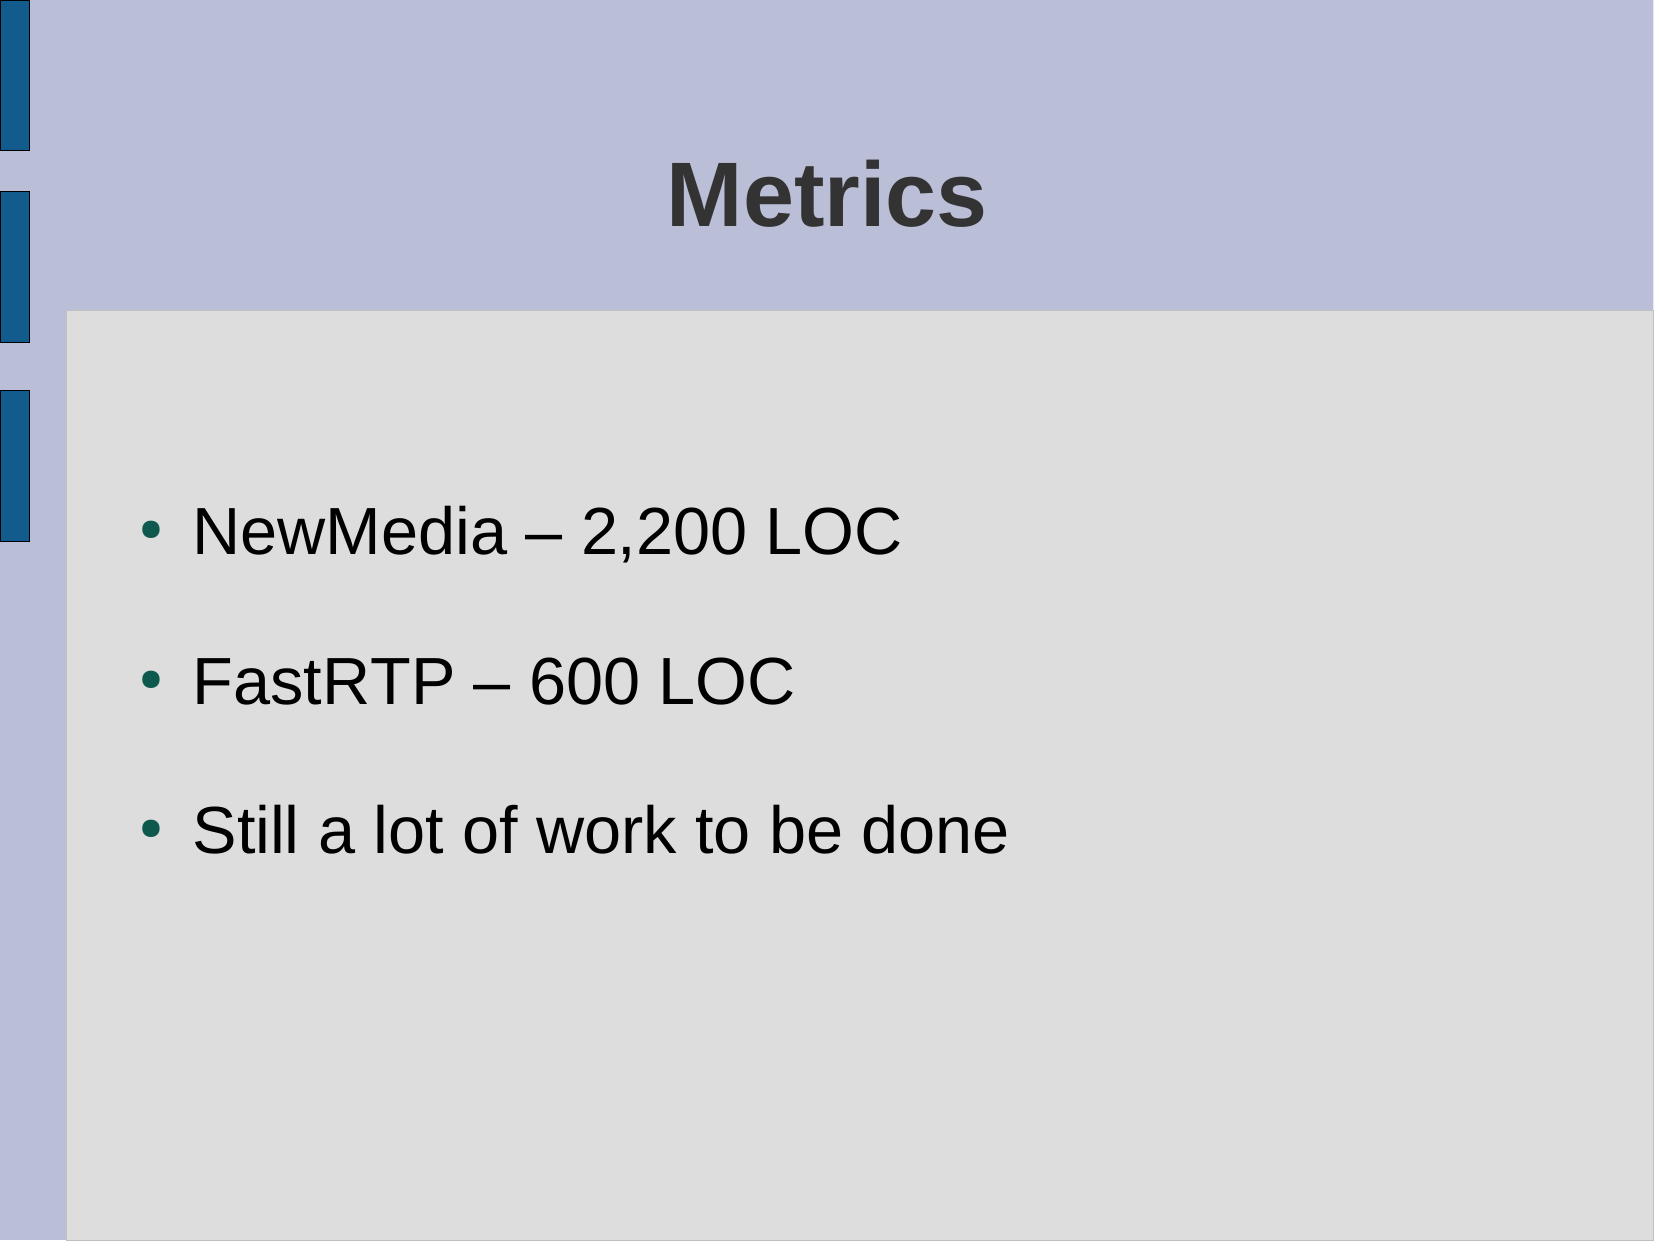

# Metrics
NewMedia – 2,200 LOC
FastRTP – 600 LOC
Still a lot of work to be done